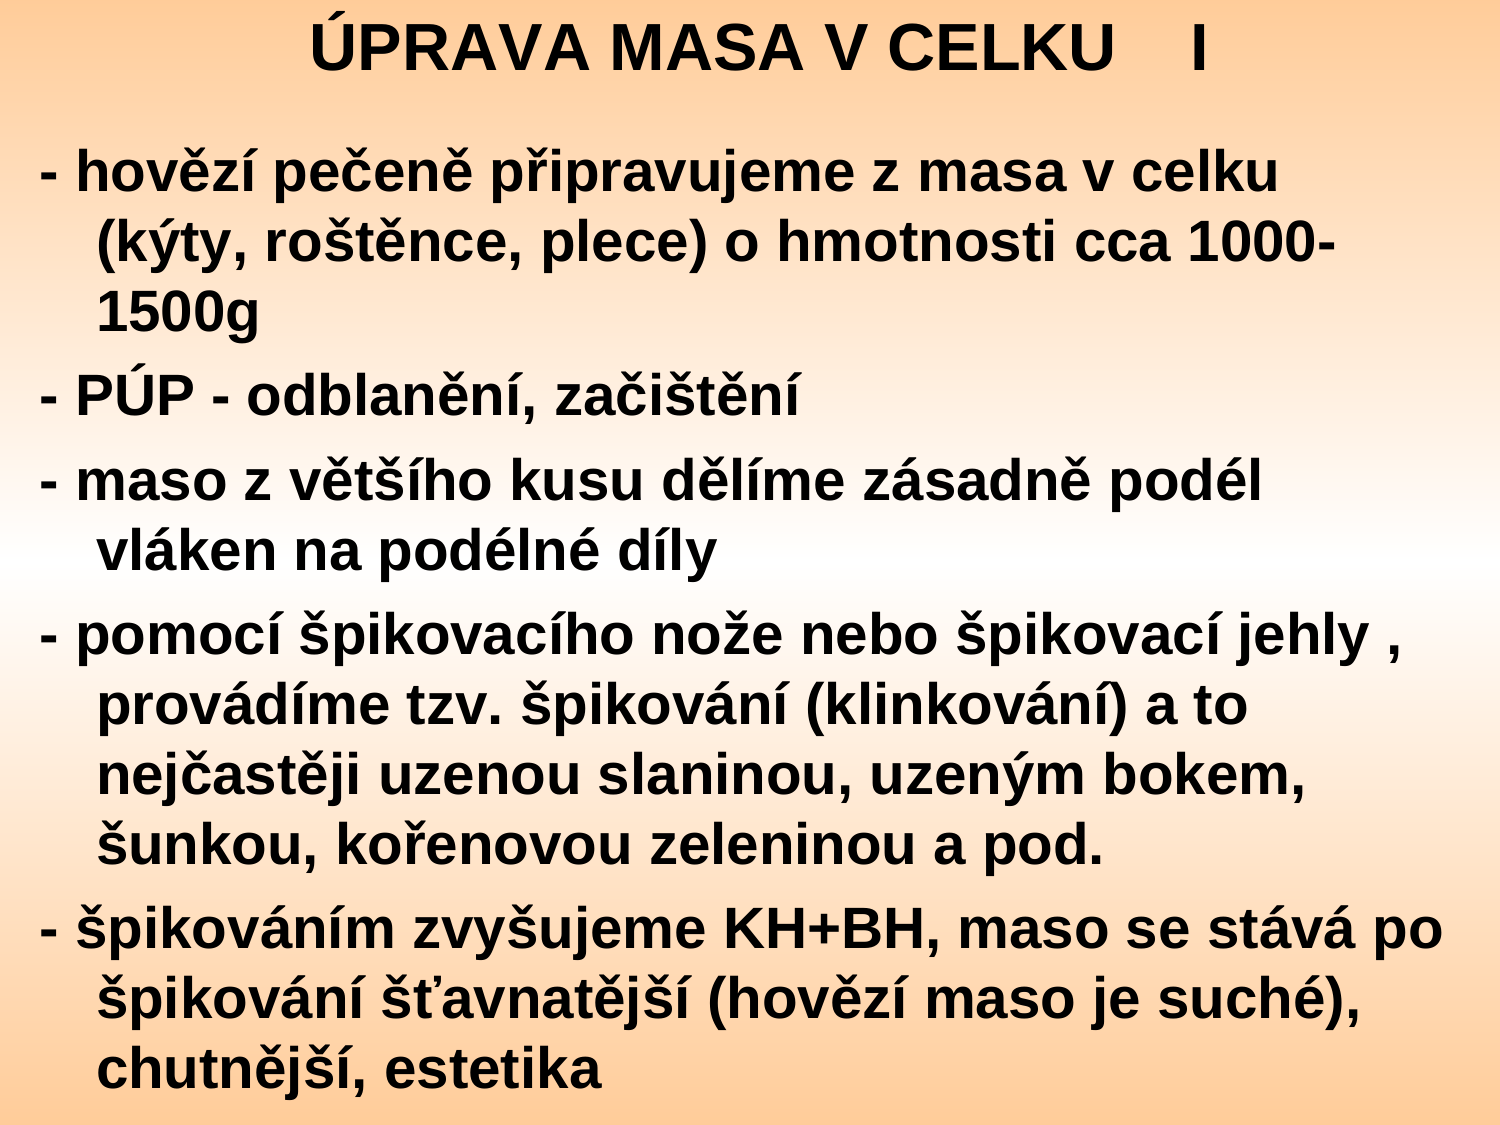

# ÚPRAVA MASA V CELKU	I
- hovězí pečeně připravujeme z masa v celku (kýty, roštěnce, plece) o hmotnosti cca 1000-1500g
- PÚP - odblanění, začištění
- maso z většího kusu dělíme zásadně podél vláken na podélné díly
- pomocí špikovacího nože nebo špikovací jehly , provádíme tzv. špikování (klinkování) a to nejčastěji uzenou slaninou, uzeným bokem, šunkou, kořenovou zeleninou a pod.
- špikováním zvyšujeme KH+BH, maso se stává po špikování šťavnatější (hovězí maso je suché), chutnější, estetika